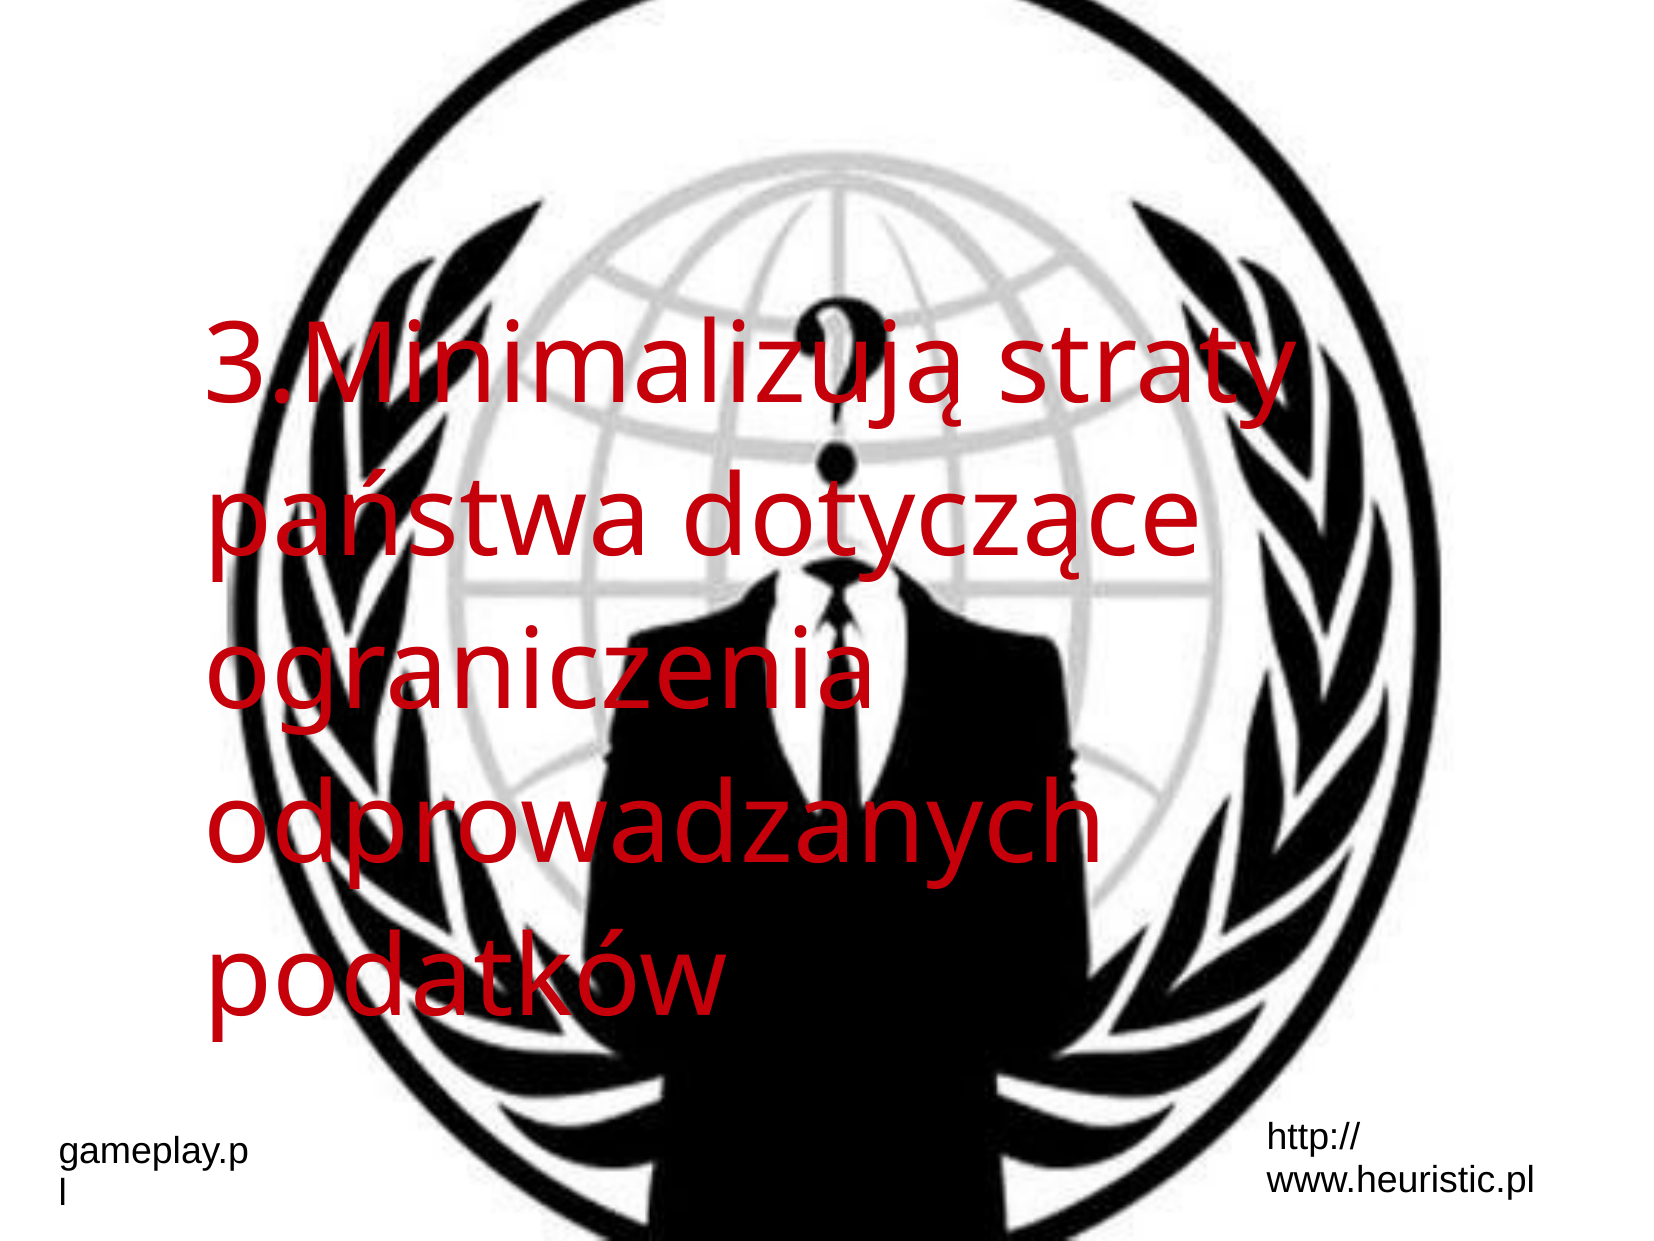

#
3.Minimalizują straty państwa dotyczące ograniczenia odprowadzanych podatków
http://www.heuristic.pl
gameplay.pl